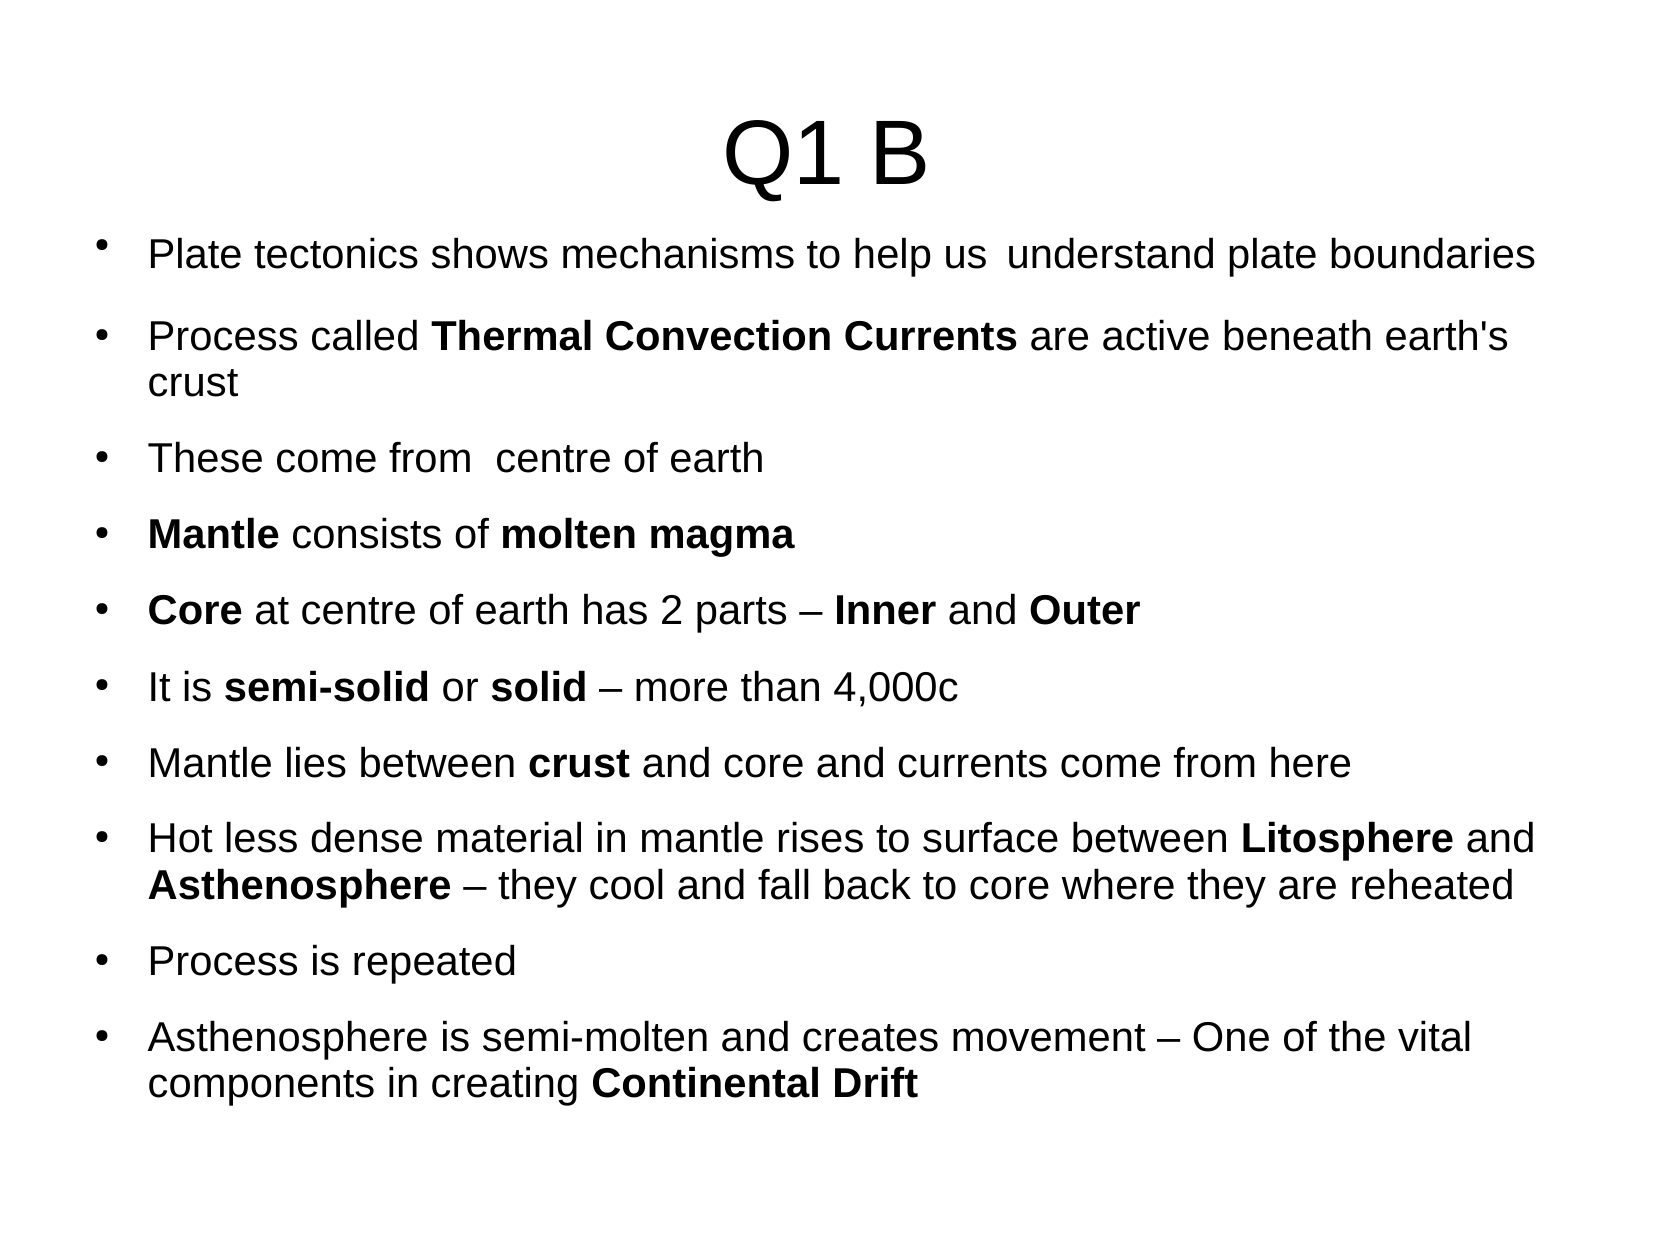

# Q1 B
Plate tectonics shows mechanisms to help us understand plate boundaries
Process called Thermal Convection Currents are active beneath earth's crust
These come from centre of earth
Mantle consists of molten magma
Core at centre of earth has 2 parts – Inner and Outer
It is semi-solid or solid – more than 4,000c
Mantle lies between crust and core and currents come from here
Hot less dense material in mantle rises to surface between Litosphere and Asthenosphere – they cool and fall back to core where they are reheated
Process is repeated
Asthenosphere is semi-molten and creates movement – One of the vital components in creating Continental Drift